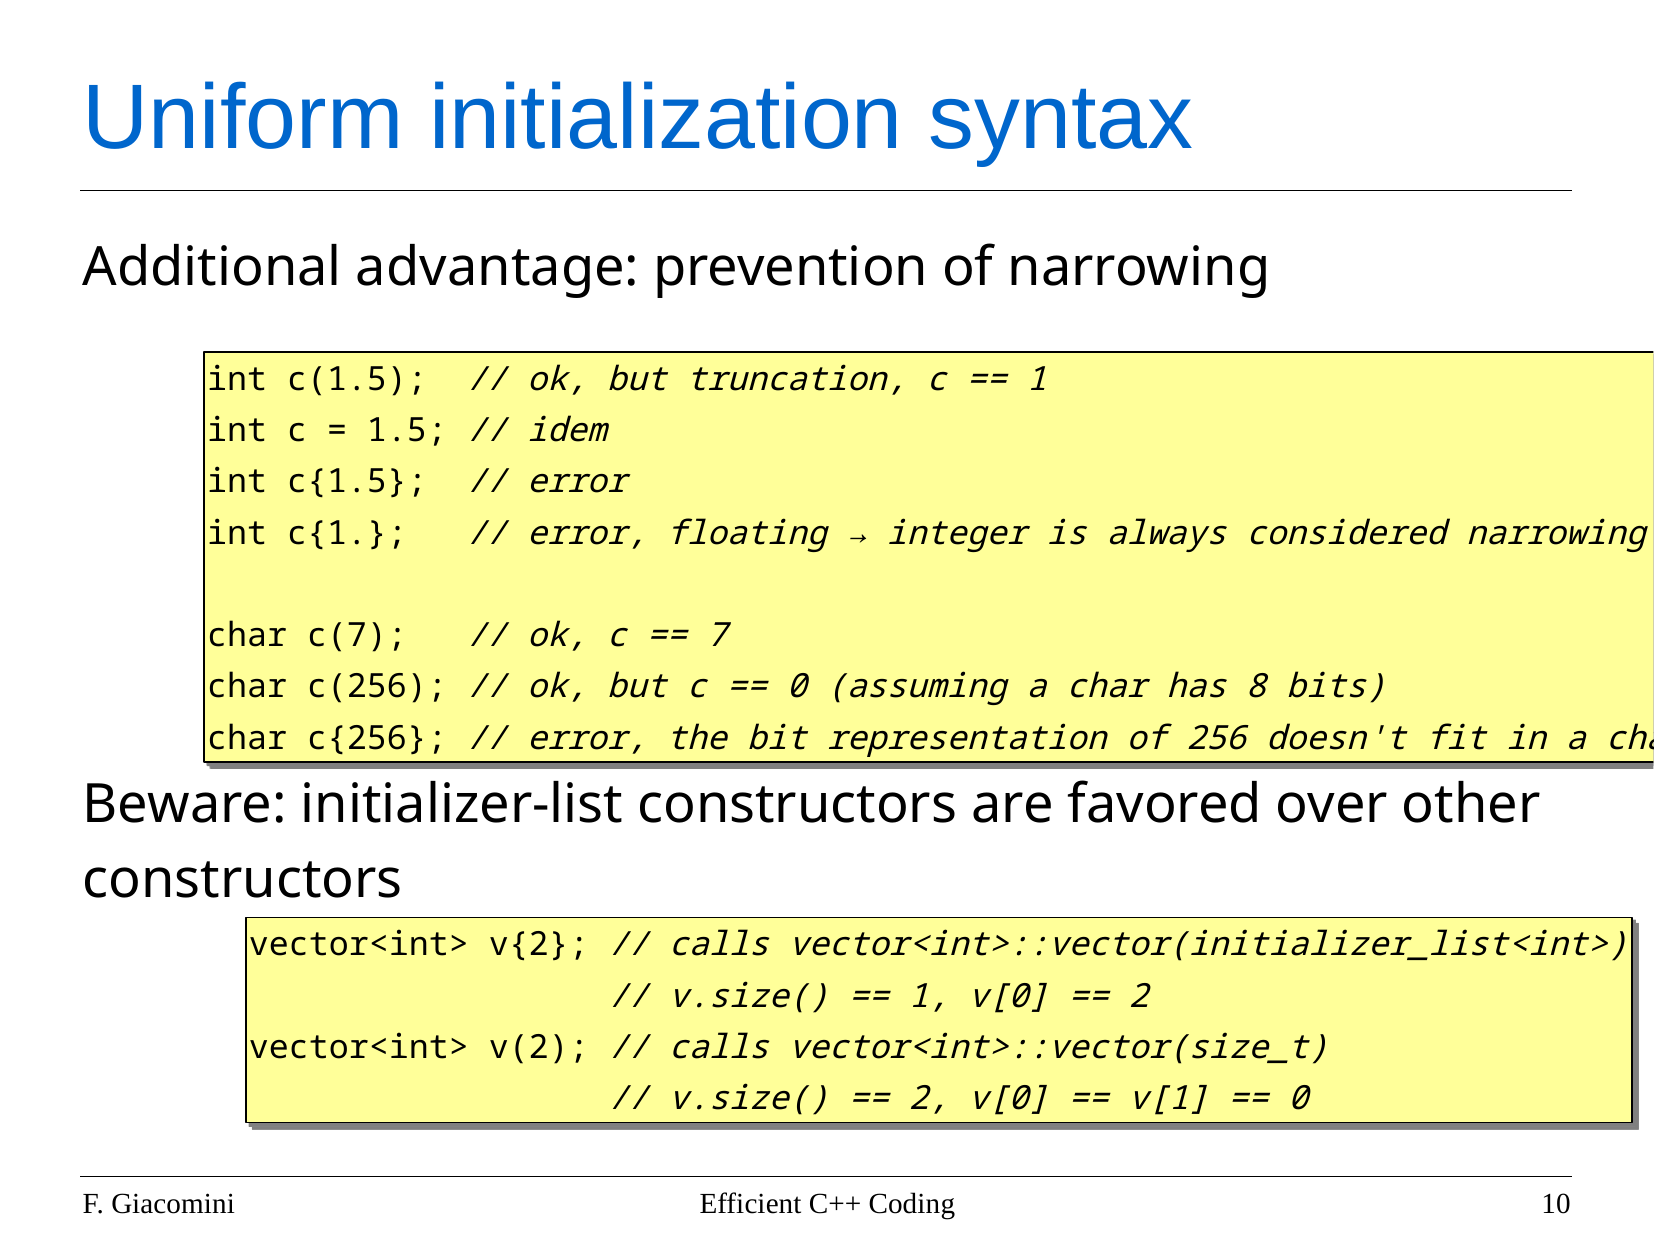

# Uniform initialization syntax
Additional advantage: prevention of narrowing
int c(1.5); // ok, but truncation, c == 1
int c = 1.5; // idem
int c{1.5}; // error
int c{1.}; // error, floating → integer is always considered narrowing
char c(7); // ok, c == 7
char c(256); // ok, but c == 0 (assuming a char has 8 bits)
char c{256}; // error, the bit representation of 256 doesn't fit in a char
Beware: initializer-list constructors are favored over other constructors
vector<int> v{2}; // calls vector<int>::vector(initializer_list<int>)
 // v.size() == 1, v[0] == 2
vector<int> v(2); // calls vector<int>::vector(size_t)
 // v.size() == 2, v[0] == v[1] == 0
F. Giacomini
Efficient C++ Coding
10